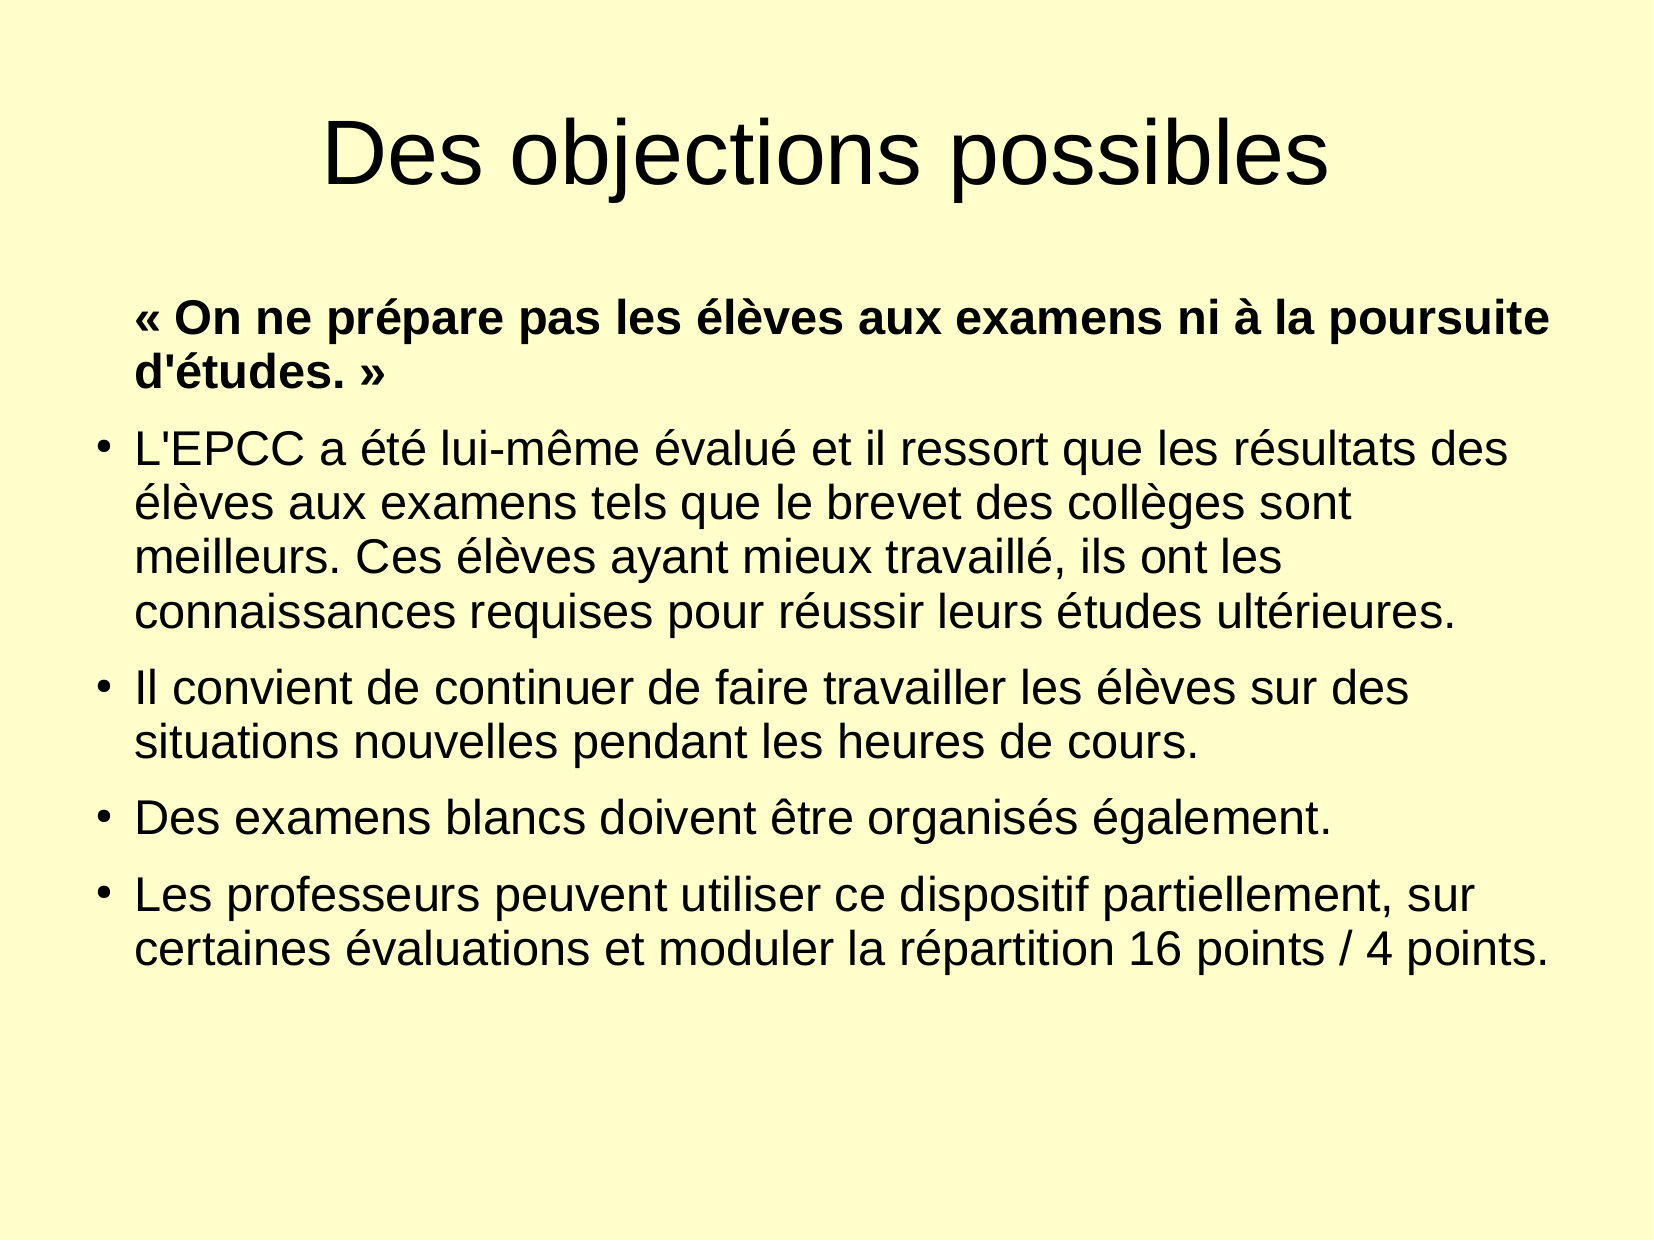

# Des objections possibles
« On ne prépare pas les élèves aux examens ni à la poursuite d'études. »
L'EPCC a été lui-même évalué et il ressort que les résultats des élèves aux examens tels que le brevet des collèges sont meilleurs. Ces élèves ayant mieux travaillé, ils ont les connaissances requises pour réussir leurs études ultérieures.
Il convient de continuer de faire travailler les élèves sur des situations nouvelles pendant les heures de cours.
Des examens blancs doivent être organisés également.
Les professeurs peuvent utiliser ce dispositif partiellement, sur certaines évaluations et moduler la répartition 16 points / 4 points.